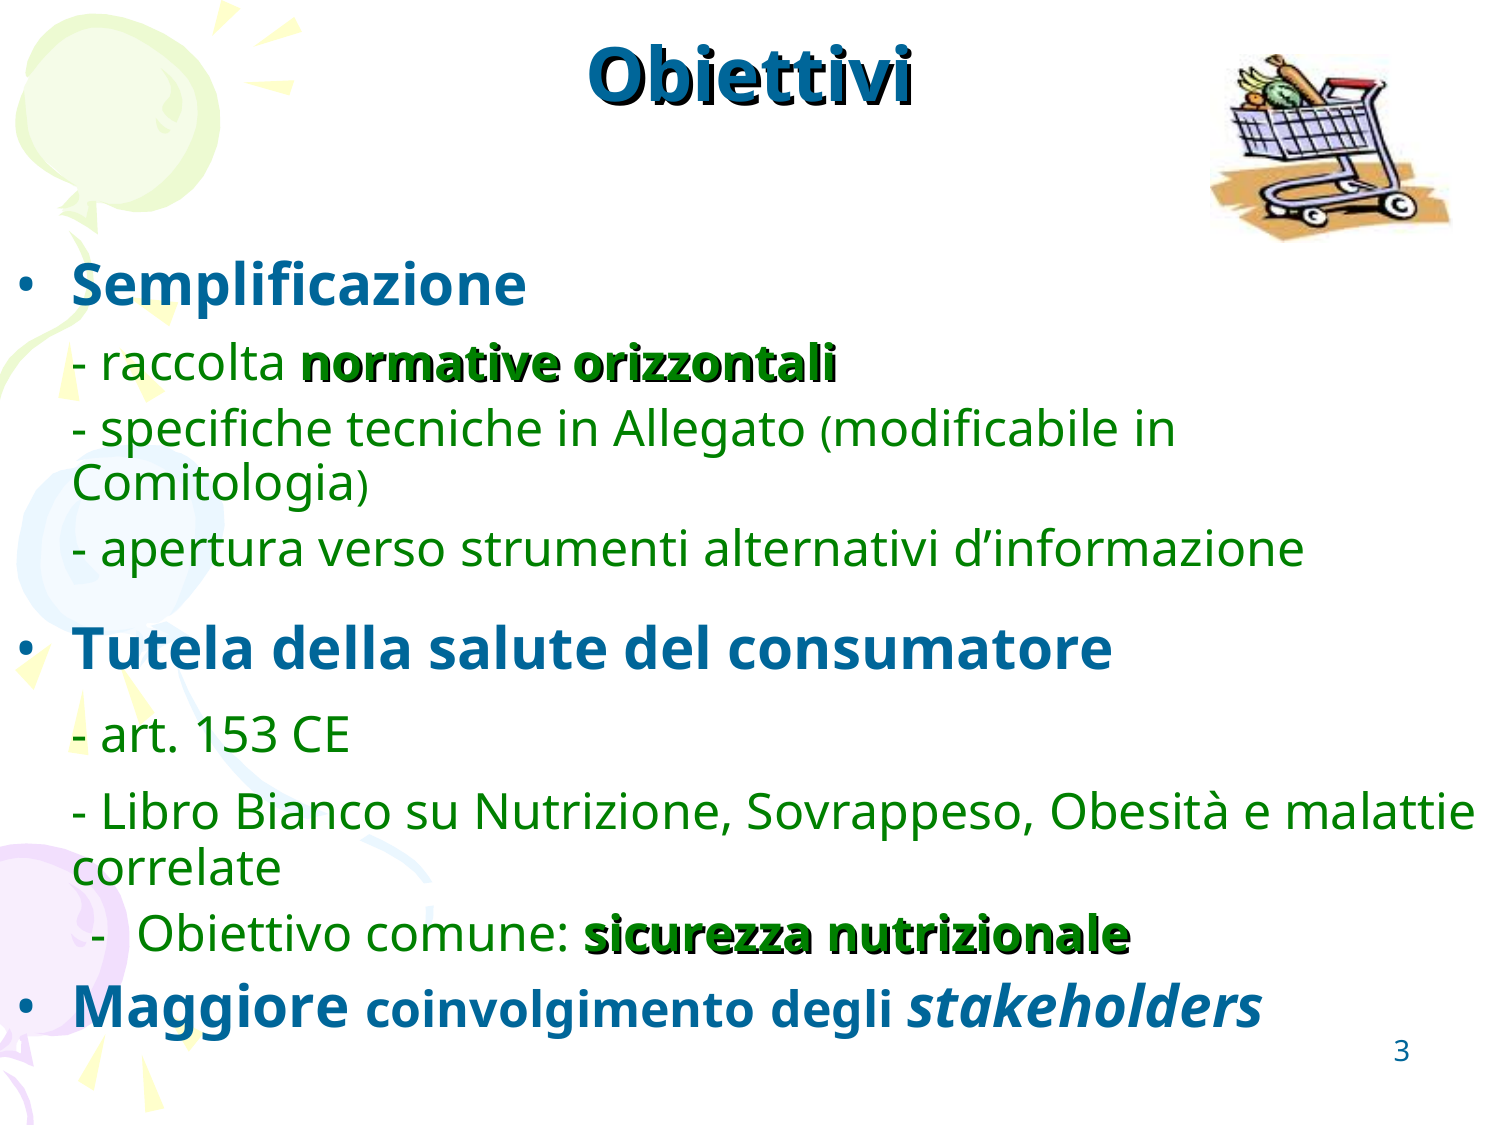

# Obiettivi
Semplificazione
	- raccolta normative orizzontali
	- specifiche tecniche in Allegato (modificabile in Comitologia)
	- apertura verso strumenti alternativi d’informazione
Tutela della salute del consumatore
	- art. 153 CE
	- Libro Bianco su Nutrizione, Sovrappeso, Obesità e malattie correlate
Obiettivo comune: sicurezza nutrizionale
Maggiore coinvolgimento degli stakeholders